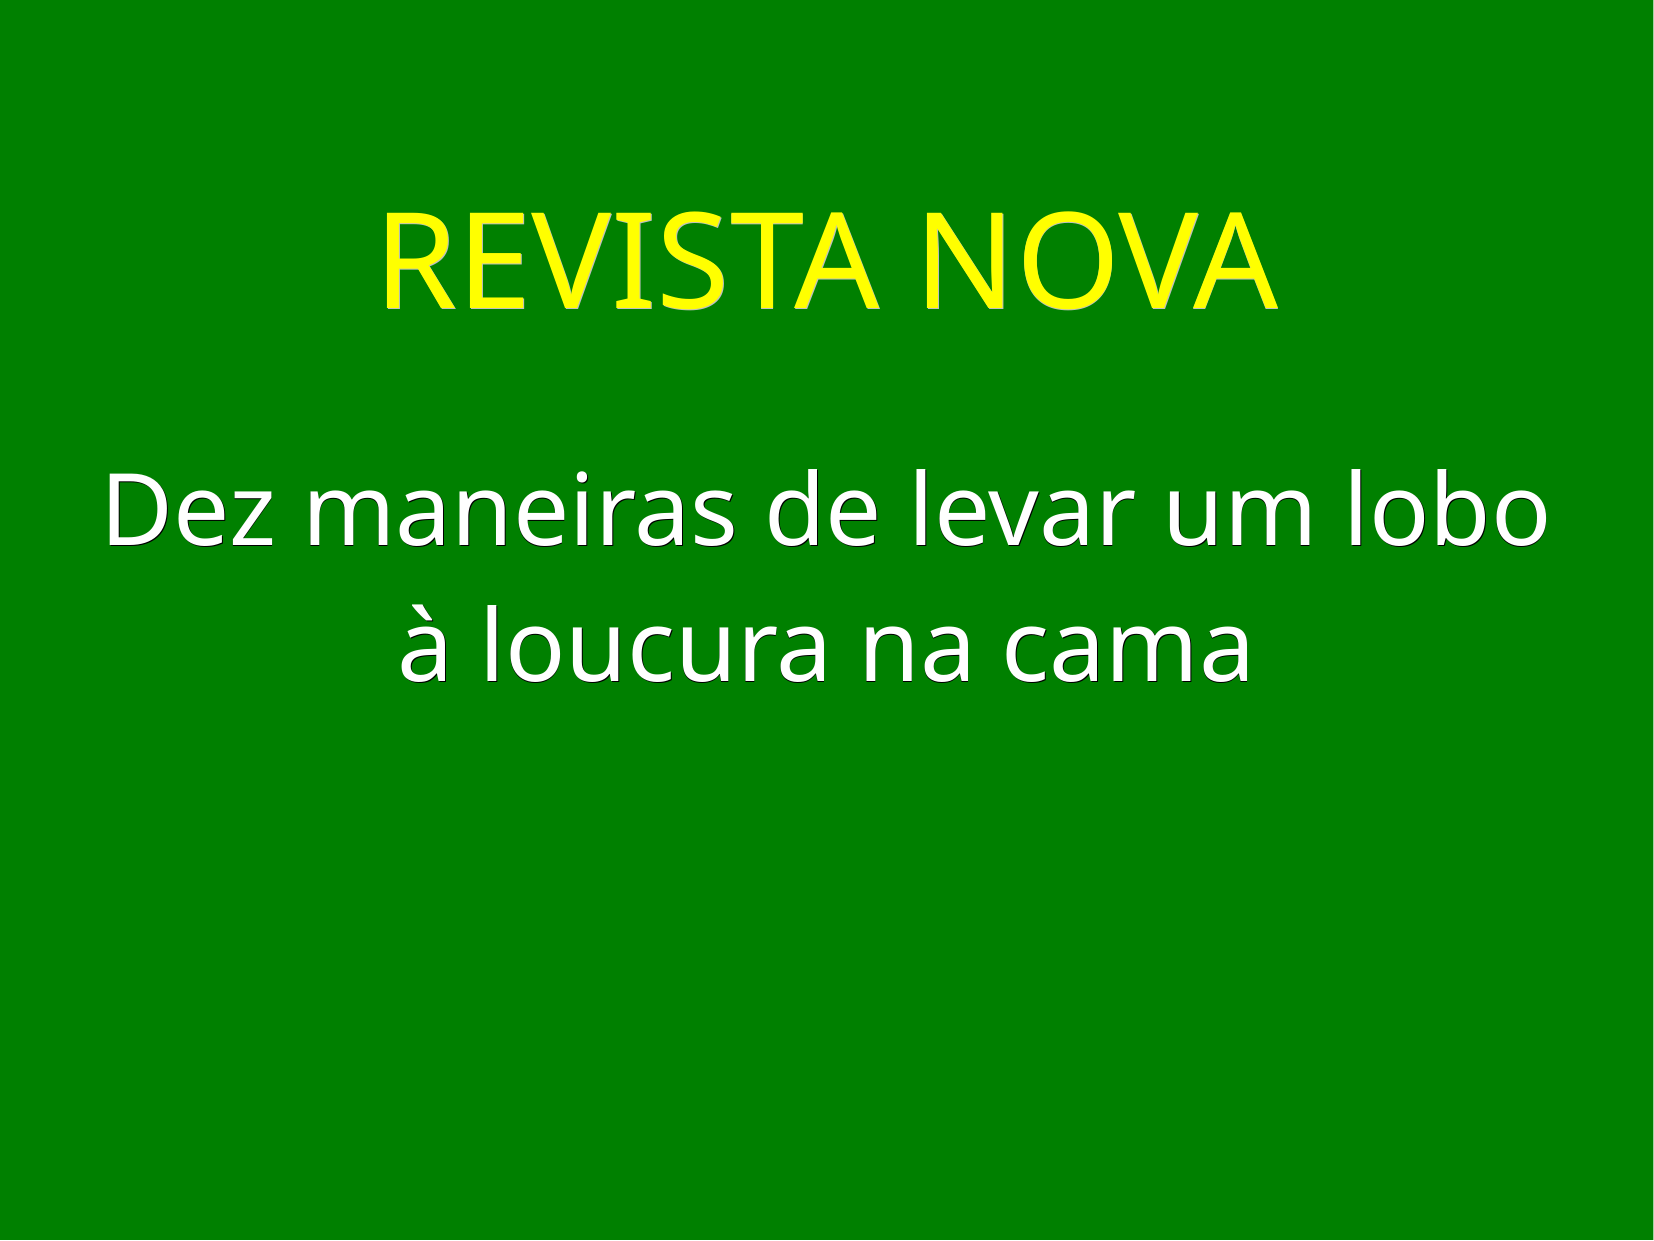

# REVISTA NOVA
Dez maneiras de levar um lobo à loucura na cama